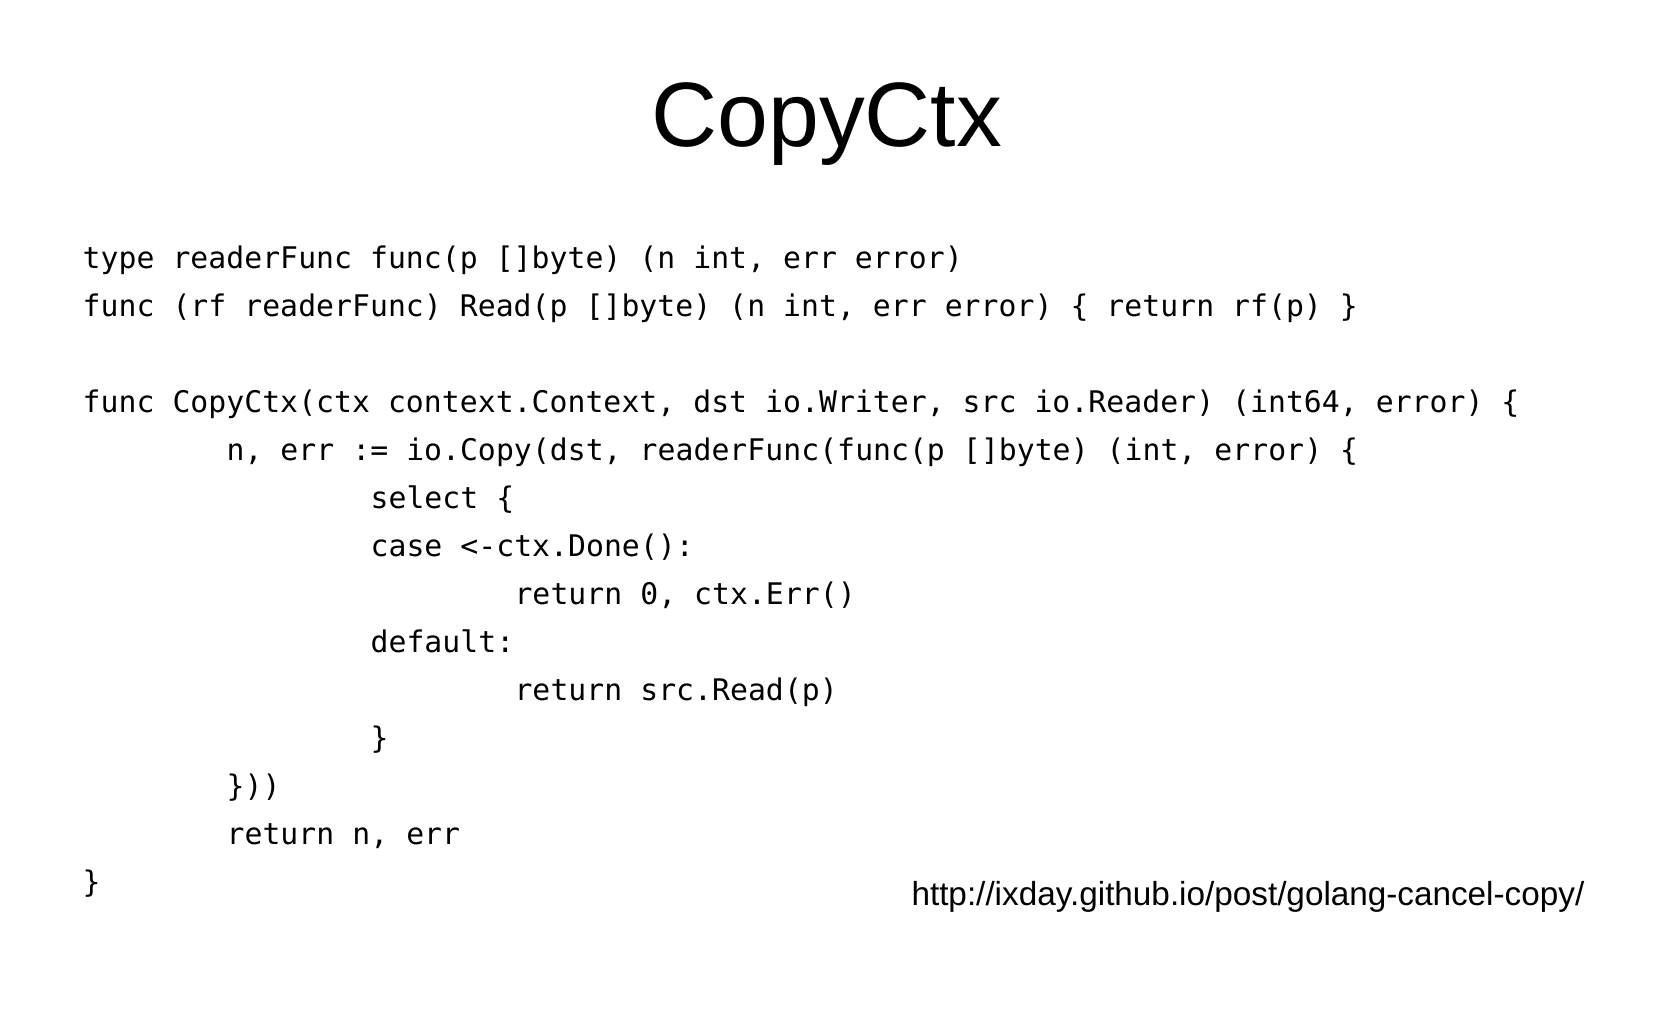

# CopyCtx
type readerFunc func(p []byte) (n int, err error)
func (rf readerFunc) Read(p []byte) (n int, err error) { return rf(p) }
func CopyCtx(ctx context.Context, dst io.Writer, src io.Reader) (int64, error) {
 n, err := io.Copy(dst, readerFunc(func(p []byte) (int, error) {
 select {
 case <-ctx.Done():
 return 0, ctx.Err()
 default:
 return src.Read(p)
 }
 }))
 return n, err
}
http://ixday.github.io/post/golang-cancel-copy/